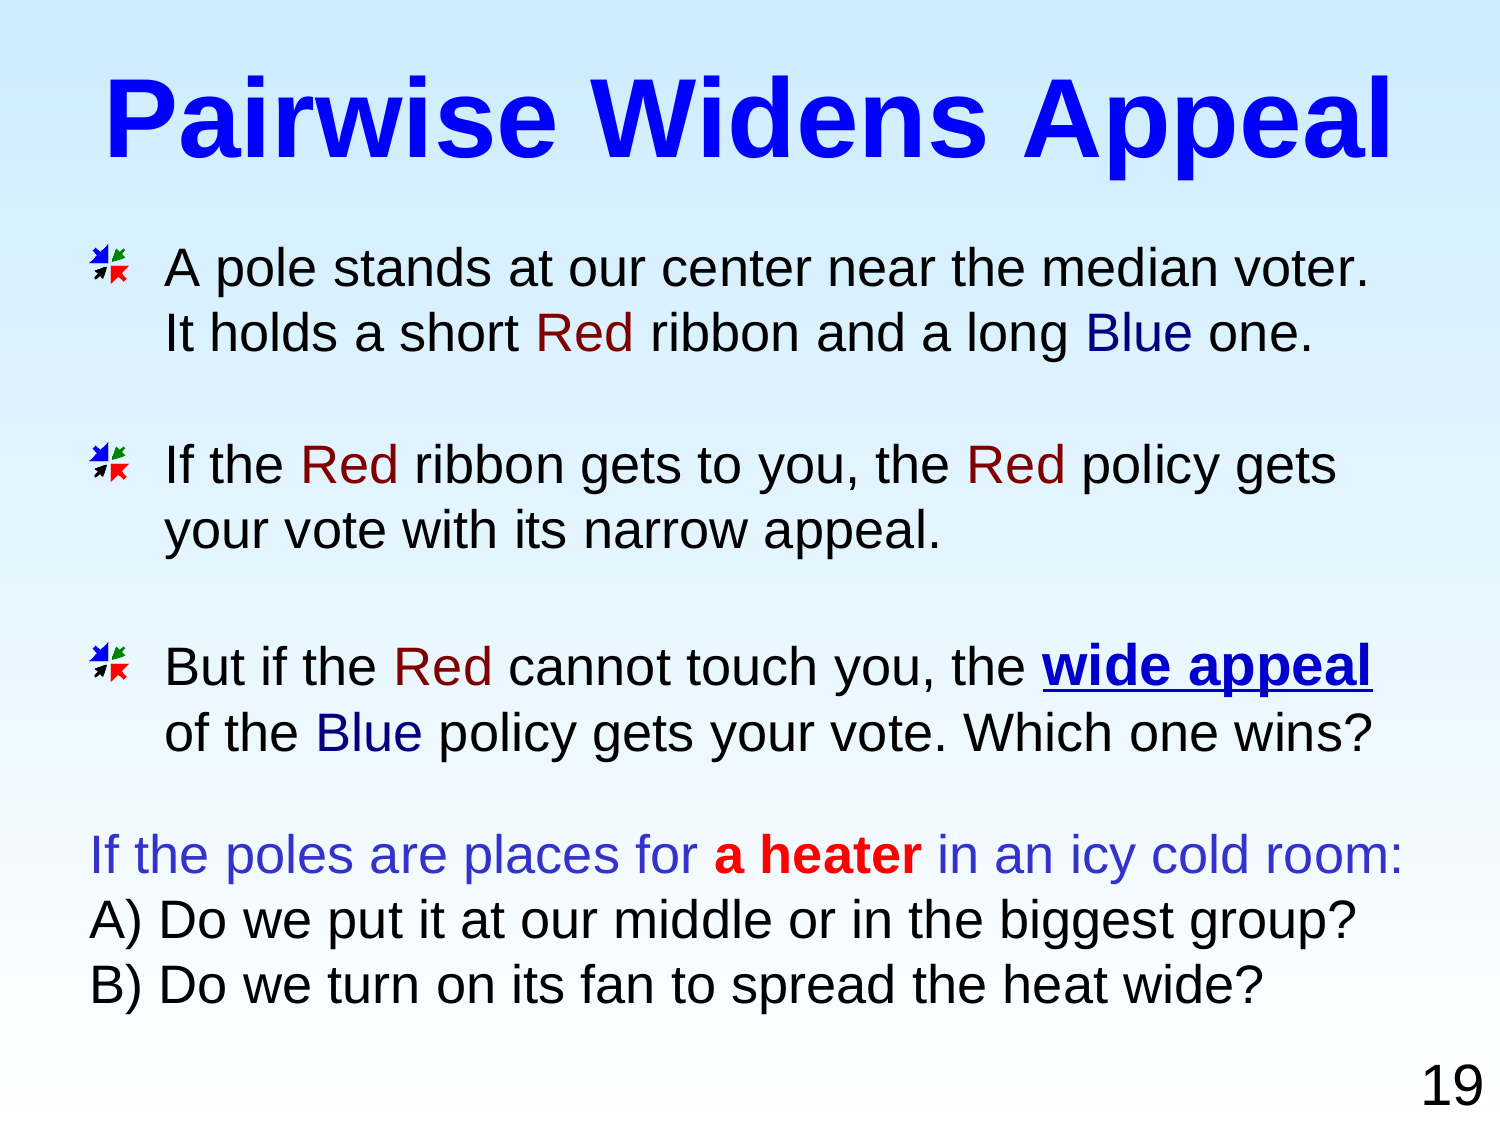

# Pairwise Widens Appeal
A pole stands at our center near the median voter.
It holds a short Red ribbon and a long Blue one.
If the Red ribbon gets to you, the Red policy gets
your vote with its narrow appeal.
But if the Red cannot touch you, the wide appeal
of the Blue policy gets your vote. Which one wins?
If the poles are places for a heater in an icy cold room:
A) Do we put it at our middle or in the biggest group?
B) Do we turn on its fan to spread the heat wide?